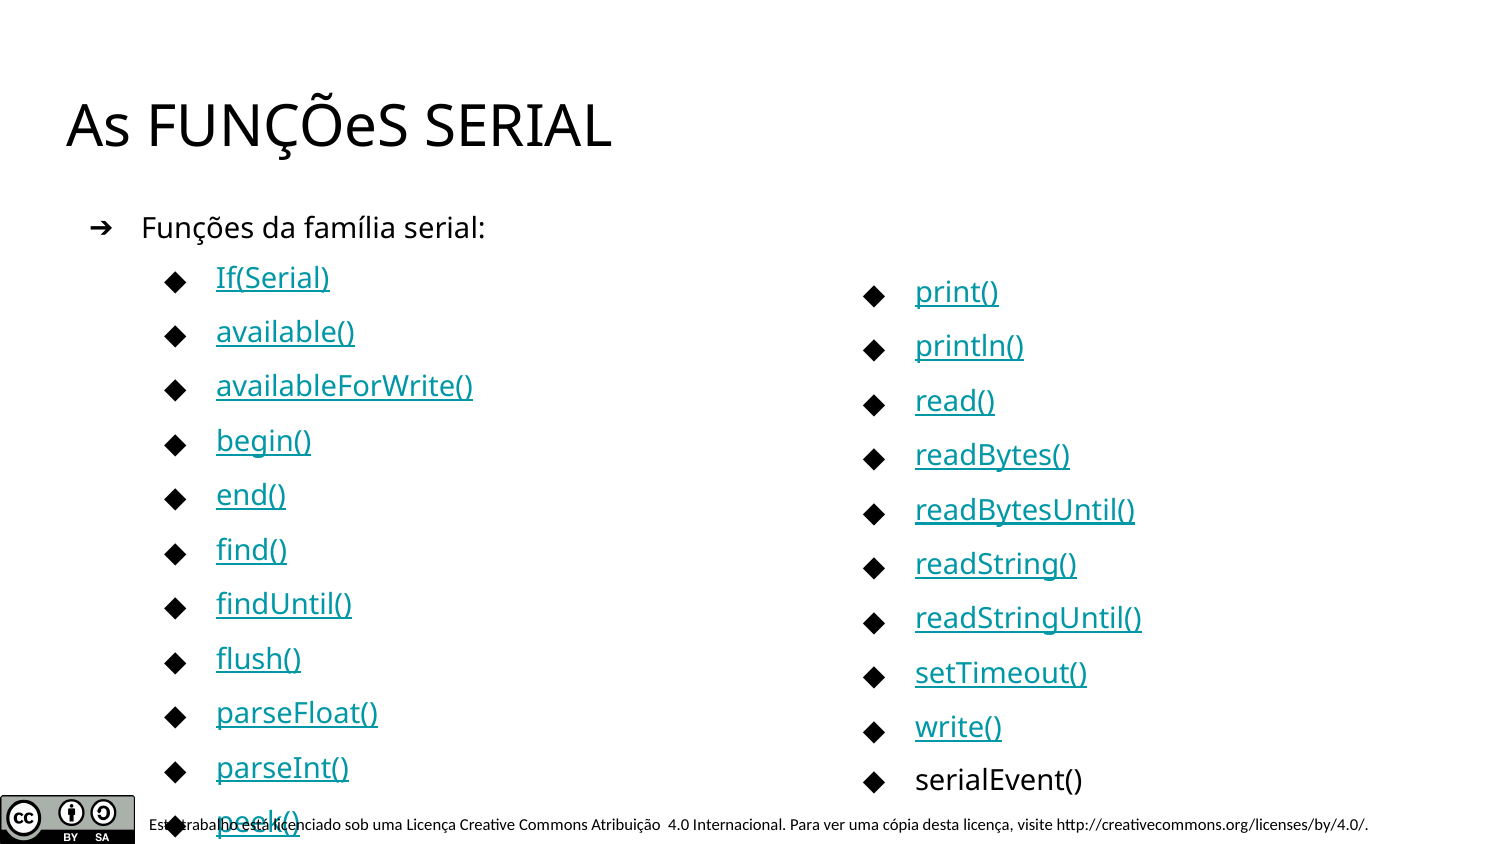

# As FUNÇÕeS SERIAL
Funções da família serial:
If(Serial)
available()
availableForWrite()
begin()
end()
find()
findUntil()
flush()
parseFloat()
parseInt()
peek()
print()
println()
read()
readBytes()
readBytesUntil()
readString()
readStringUntil()
setTimeout()
write()
serialEvent()
Este trabalho está licenciado sob uma Licença Creative Commons Atribuição 4.0 Internacional. Para ver uma cópia desta licença, visite http://creativecommons.org/licenses/by/4.0/.